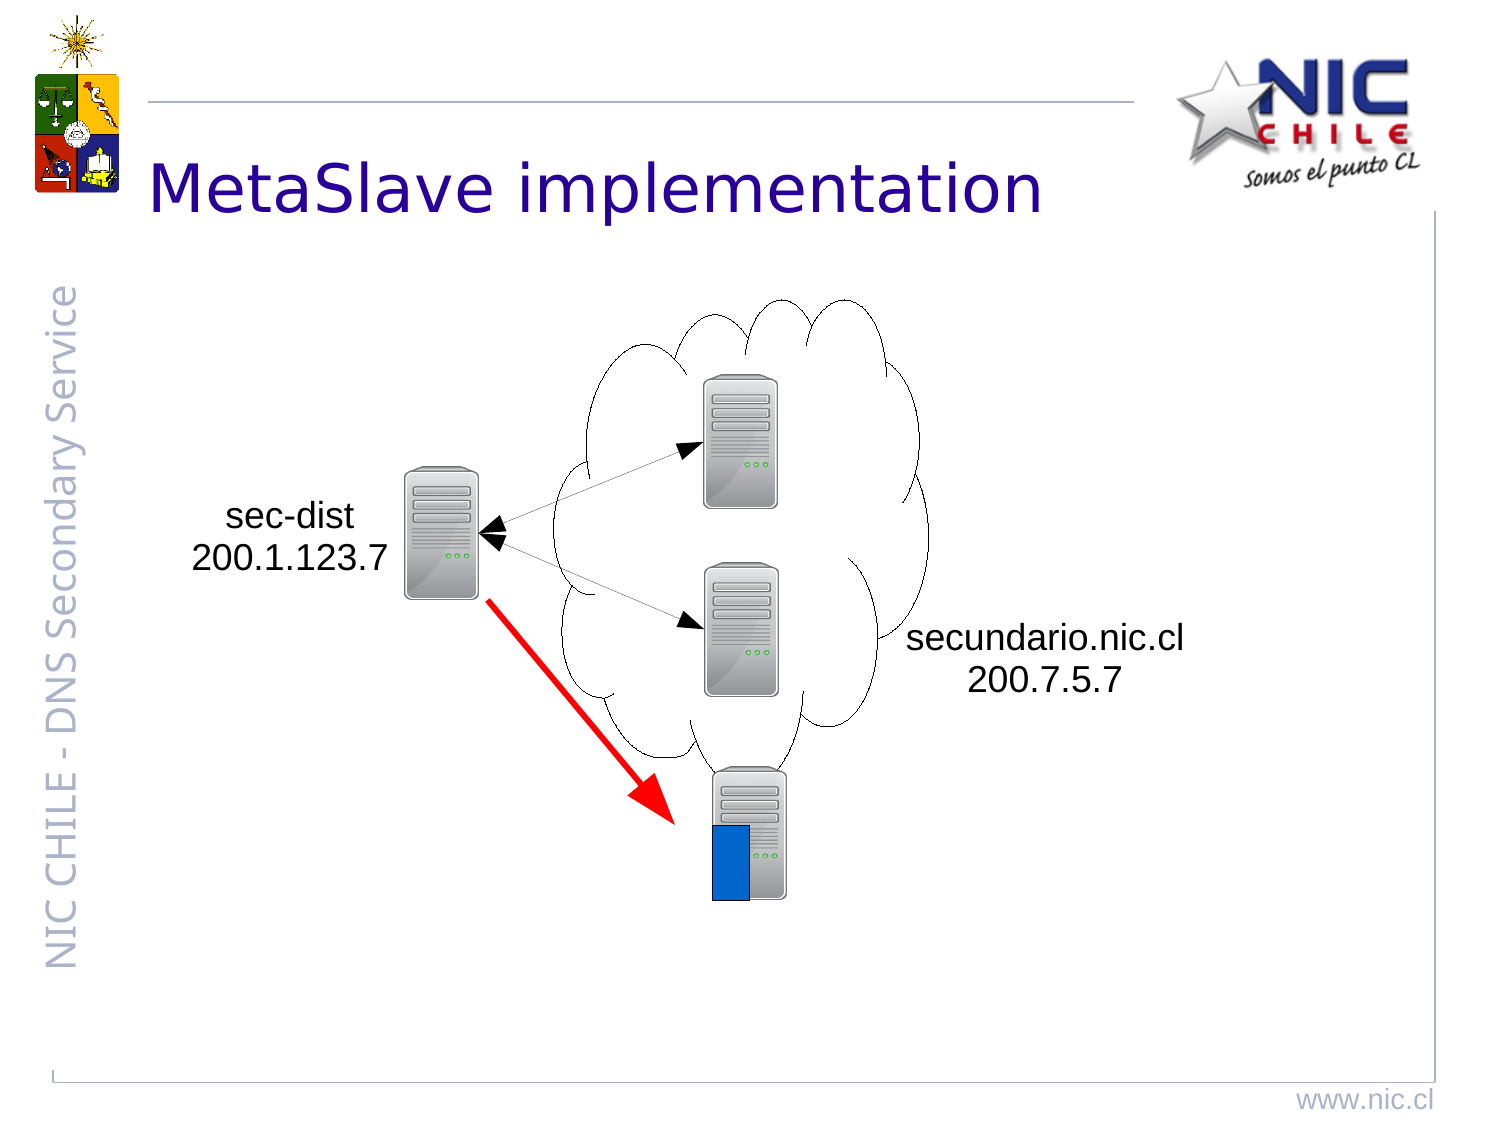

# MetaSlave implementation
sec-dist
200.1.123.7
secundario.nic.cl
200.7.5.7